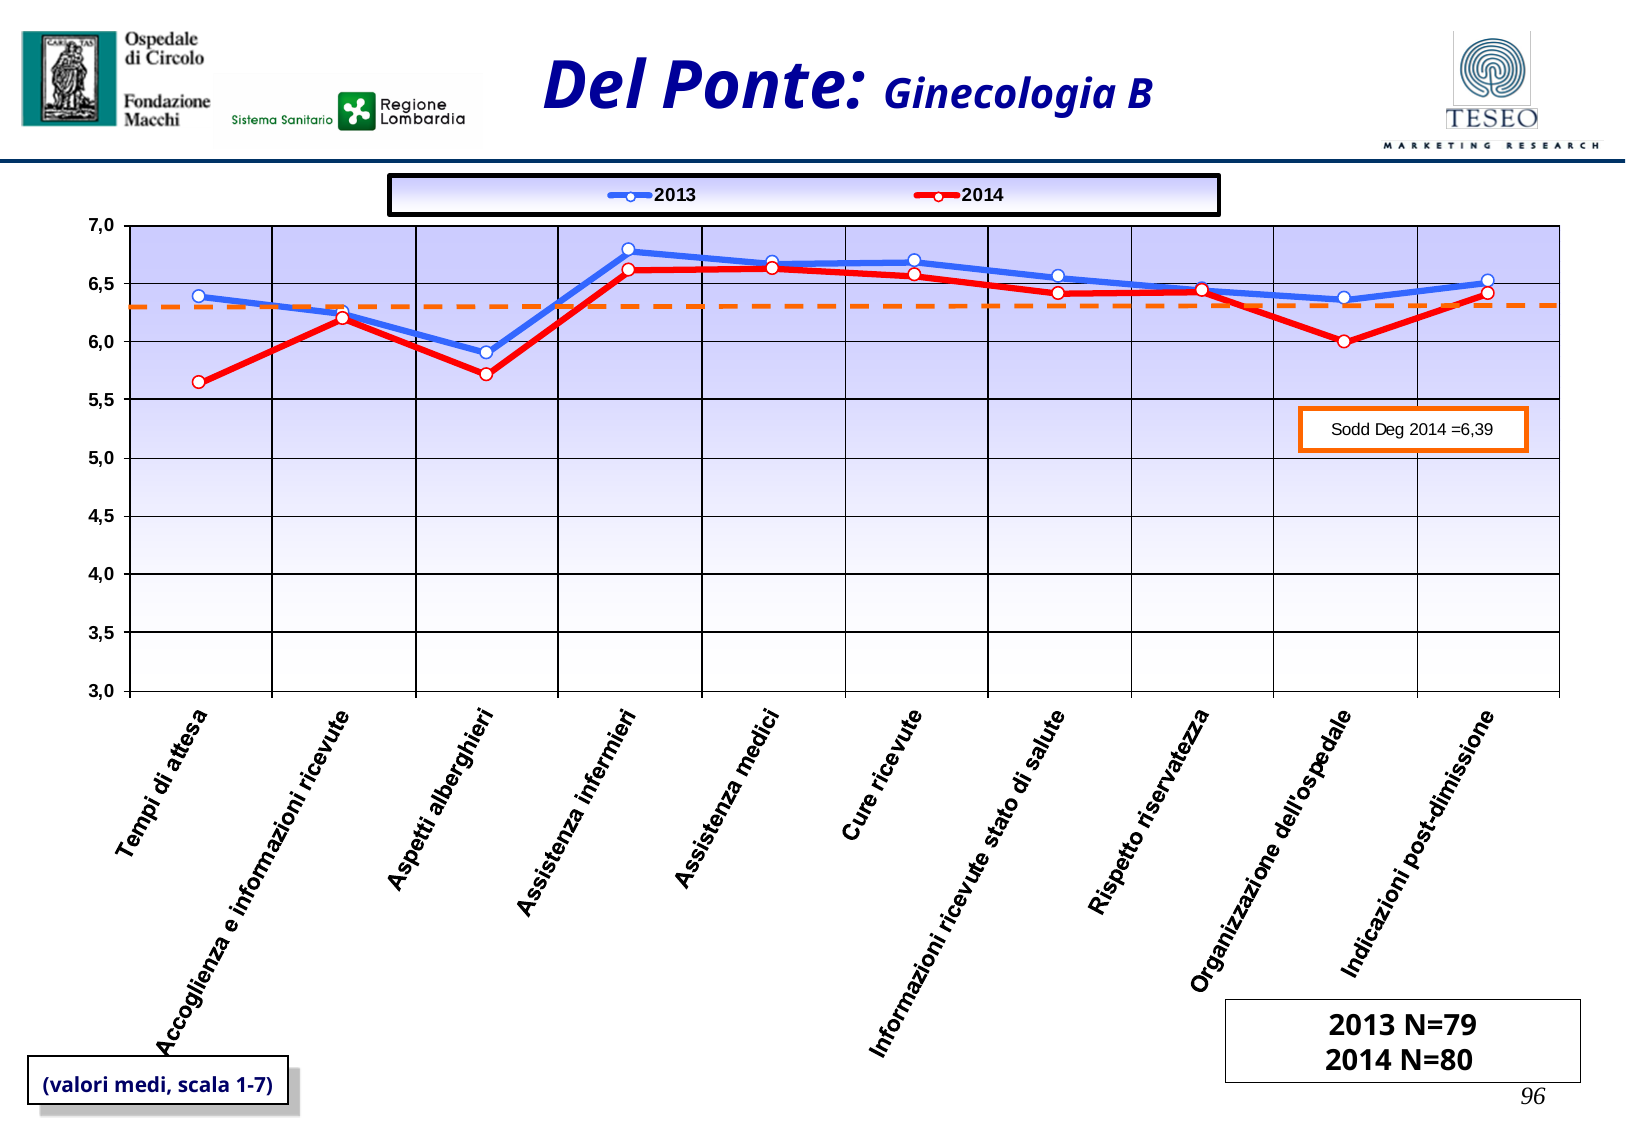

Del Ponte: Ginecologia B
2013 N=79
2014 N=80
(valori medi, scala 1-7)